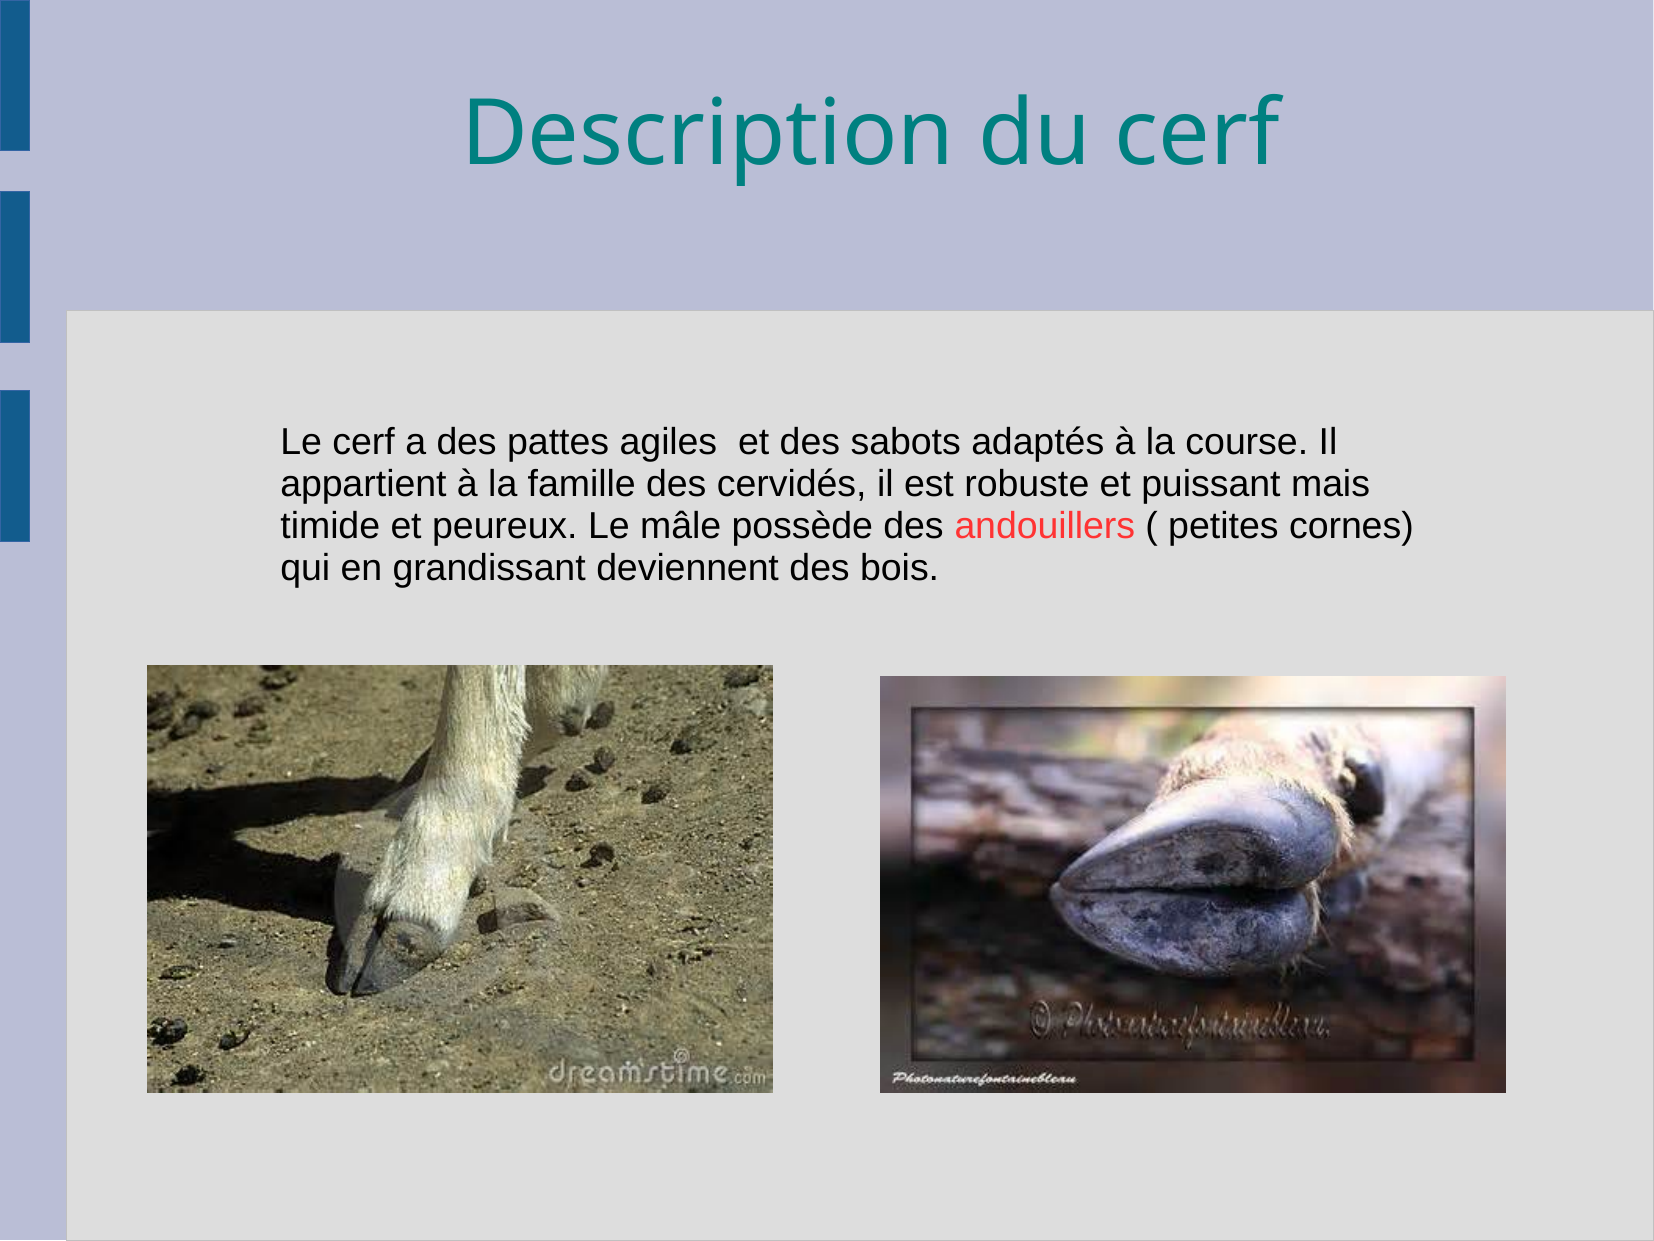

Description du cerf
Le cerf a des pattes agiles et des sabots adaptés à la course. Il appartient à la famille des cervidés, il est robuste et puissant mais timide et peureux. Le mâle possède des andouillers ( petites cornes) qui en grandissant deviennent des bois.